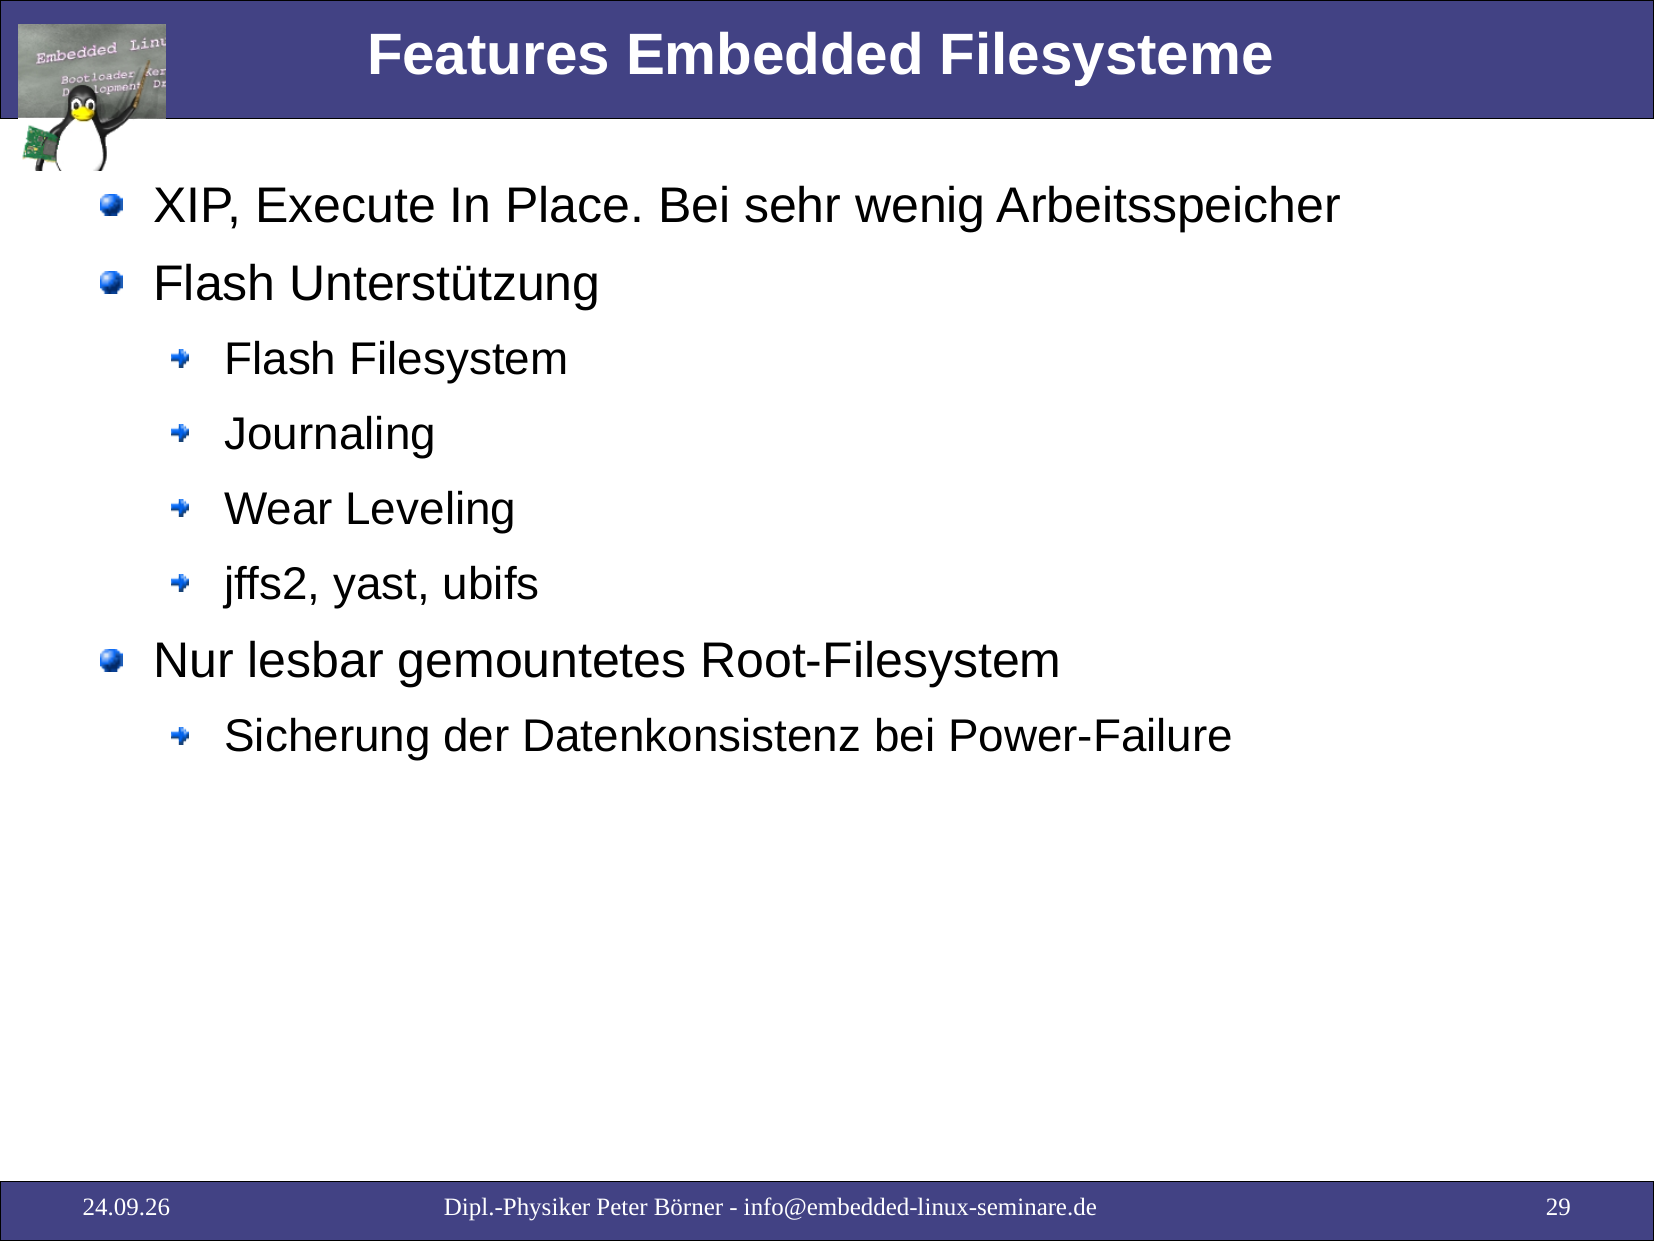

# Features Embedded Filesysteme
XIP, Execute In Place. Bei sehr wenig Arbeitsspeicher
Flash Unterstützung
Flash Filesystem
Journaling
Wear Leveling
jffs2, yast, ubifs
Nur lesbar gemountetes Root-Filesystem
Sicherung der Datenkonsistenz bei Power-Failure
 Dipl.-Physiker Peter Börner - info@embedded-linux-seminare.de
29